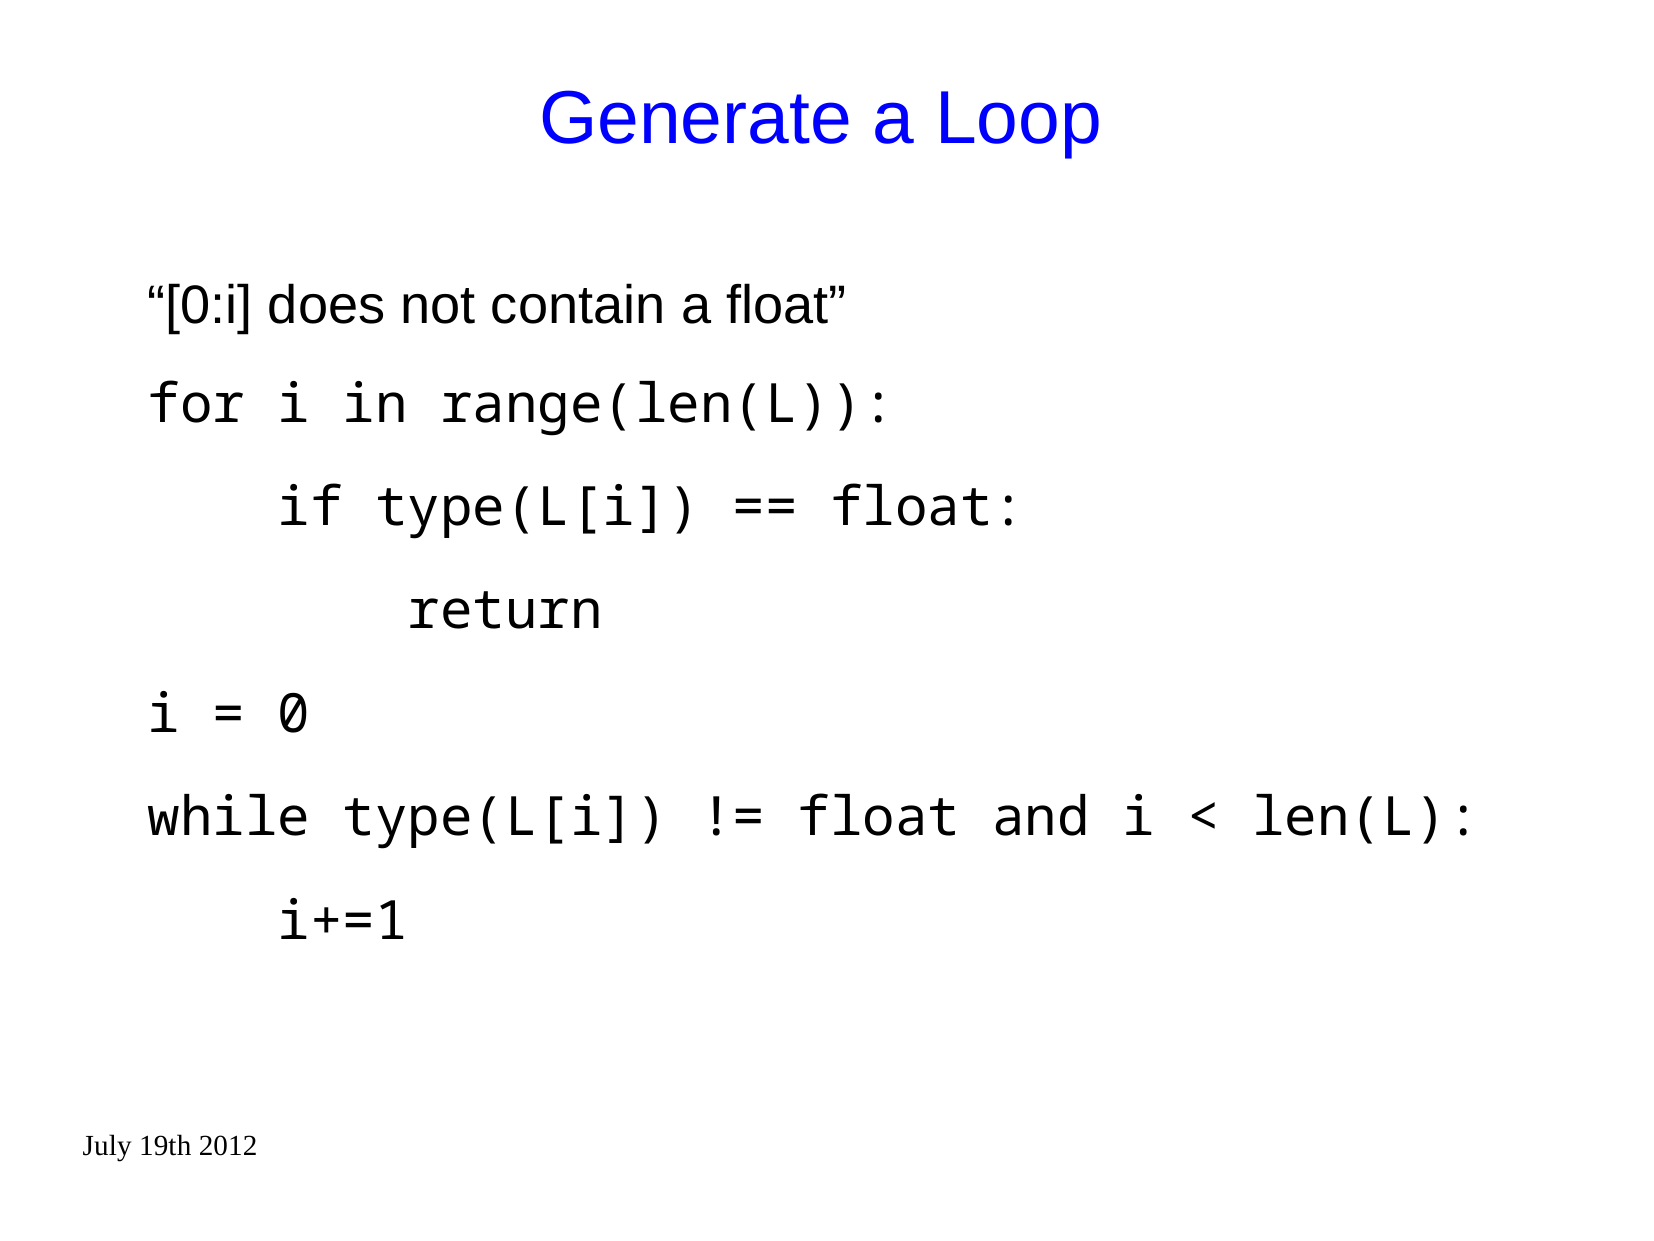

# Generate a Loop
“[0:i] does not contain a float”
for i in range(len(L)):
 if type(L[i]) == float:
 return
i = 0
while type(L[i]) != float and i < len(L):
 i+=1
July 19th 2012